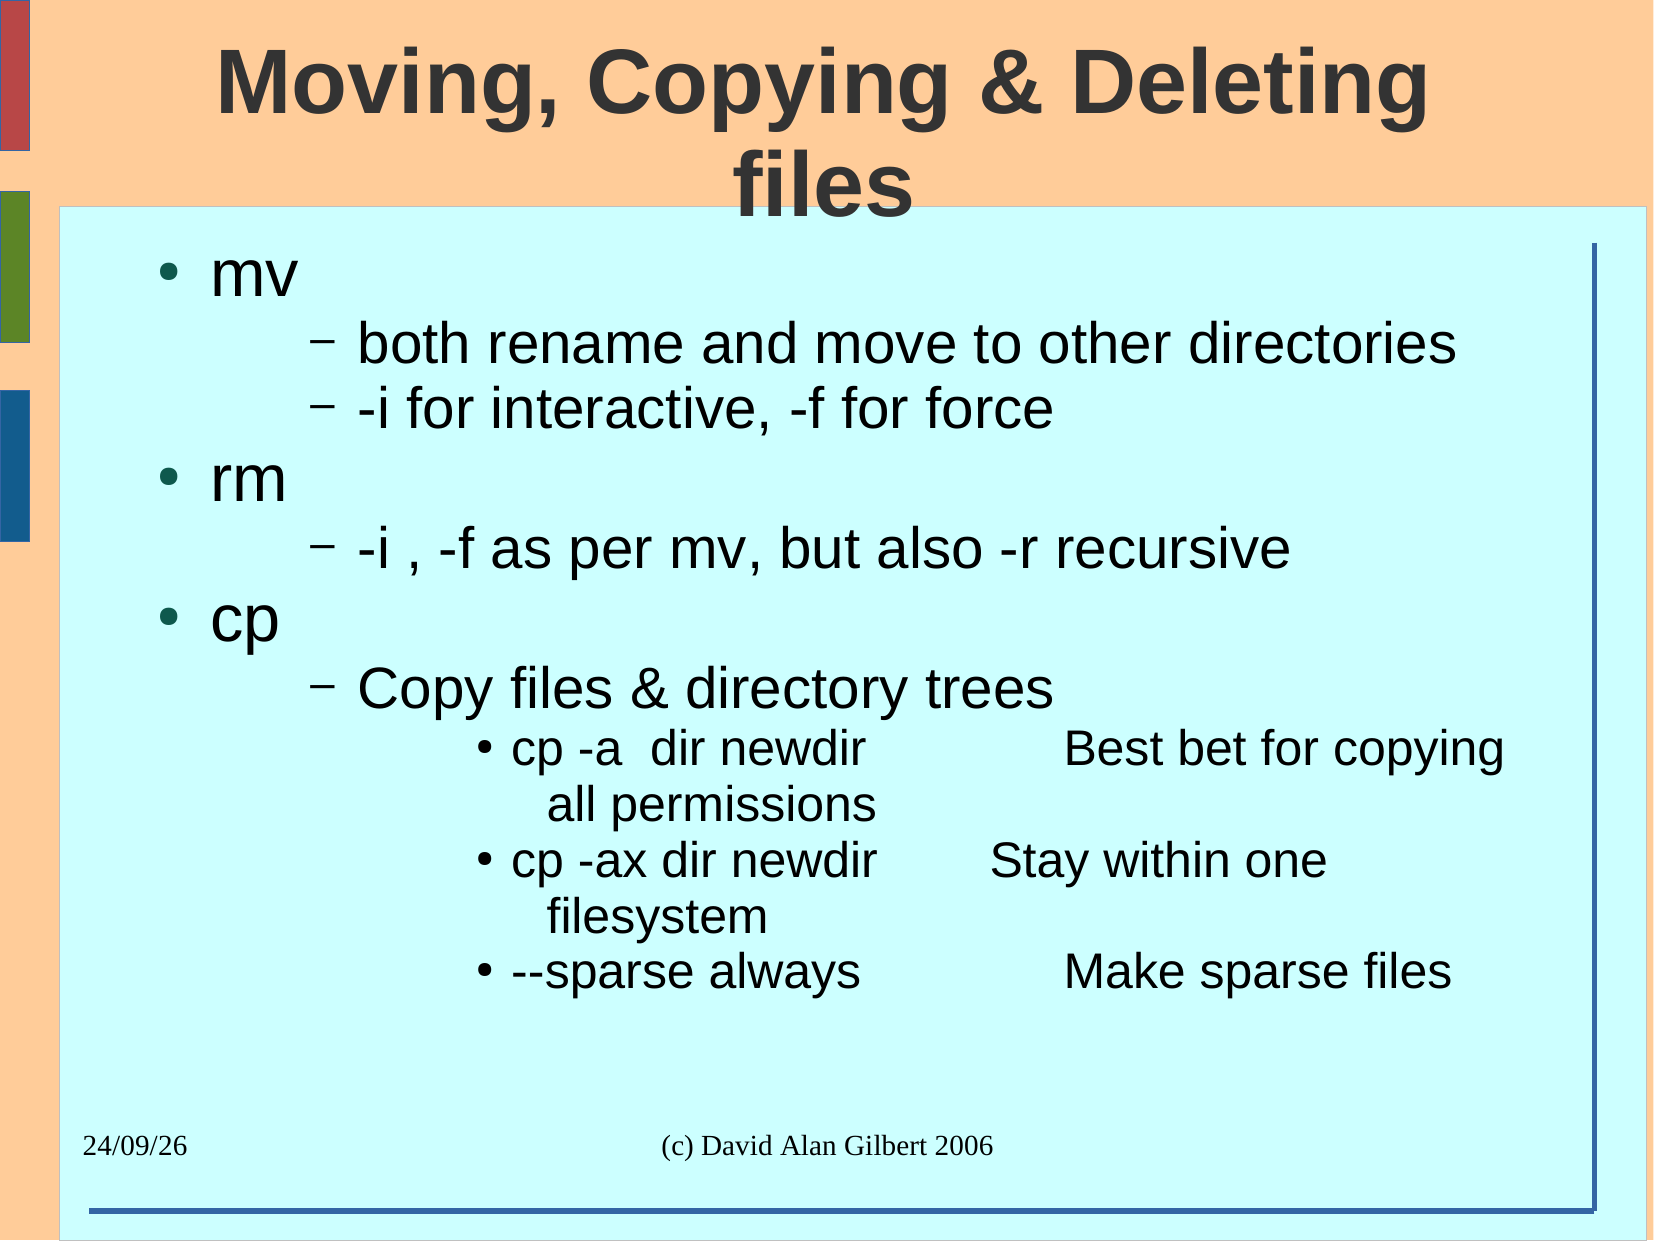

# Moving, Copying & Deleting files
mv
both rename and move to other directories
-i for interactive, -f for force
rm
-i , -f as per mv, but also -r recursive
cp
Copy files & directory trees
cp -a dir newdir			Best bet for copying all permissions
cp -ax dir newdir		Stay within one filesystem
--sparse always			Make sparse files
(c) David Alan Gilbert 2006